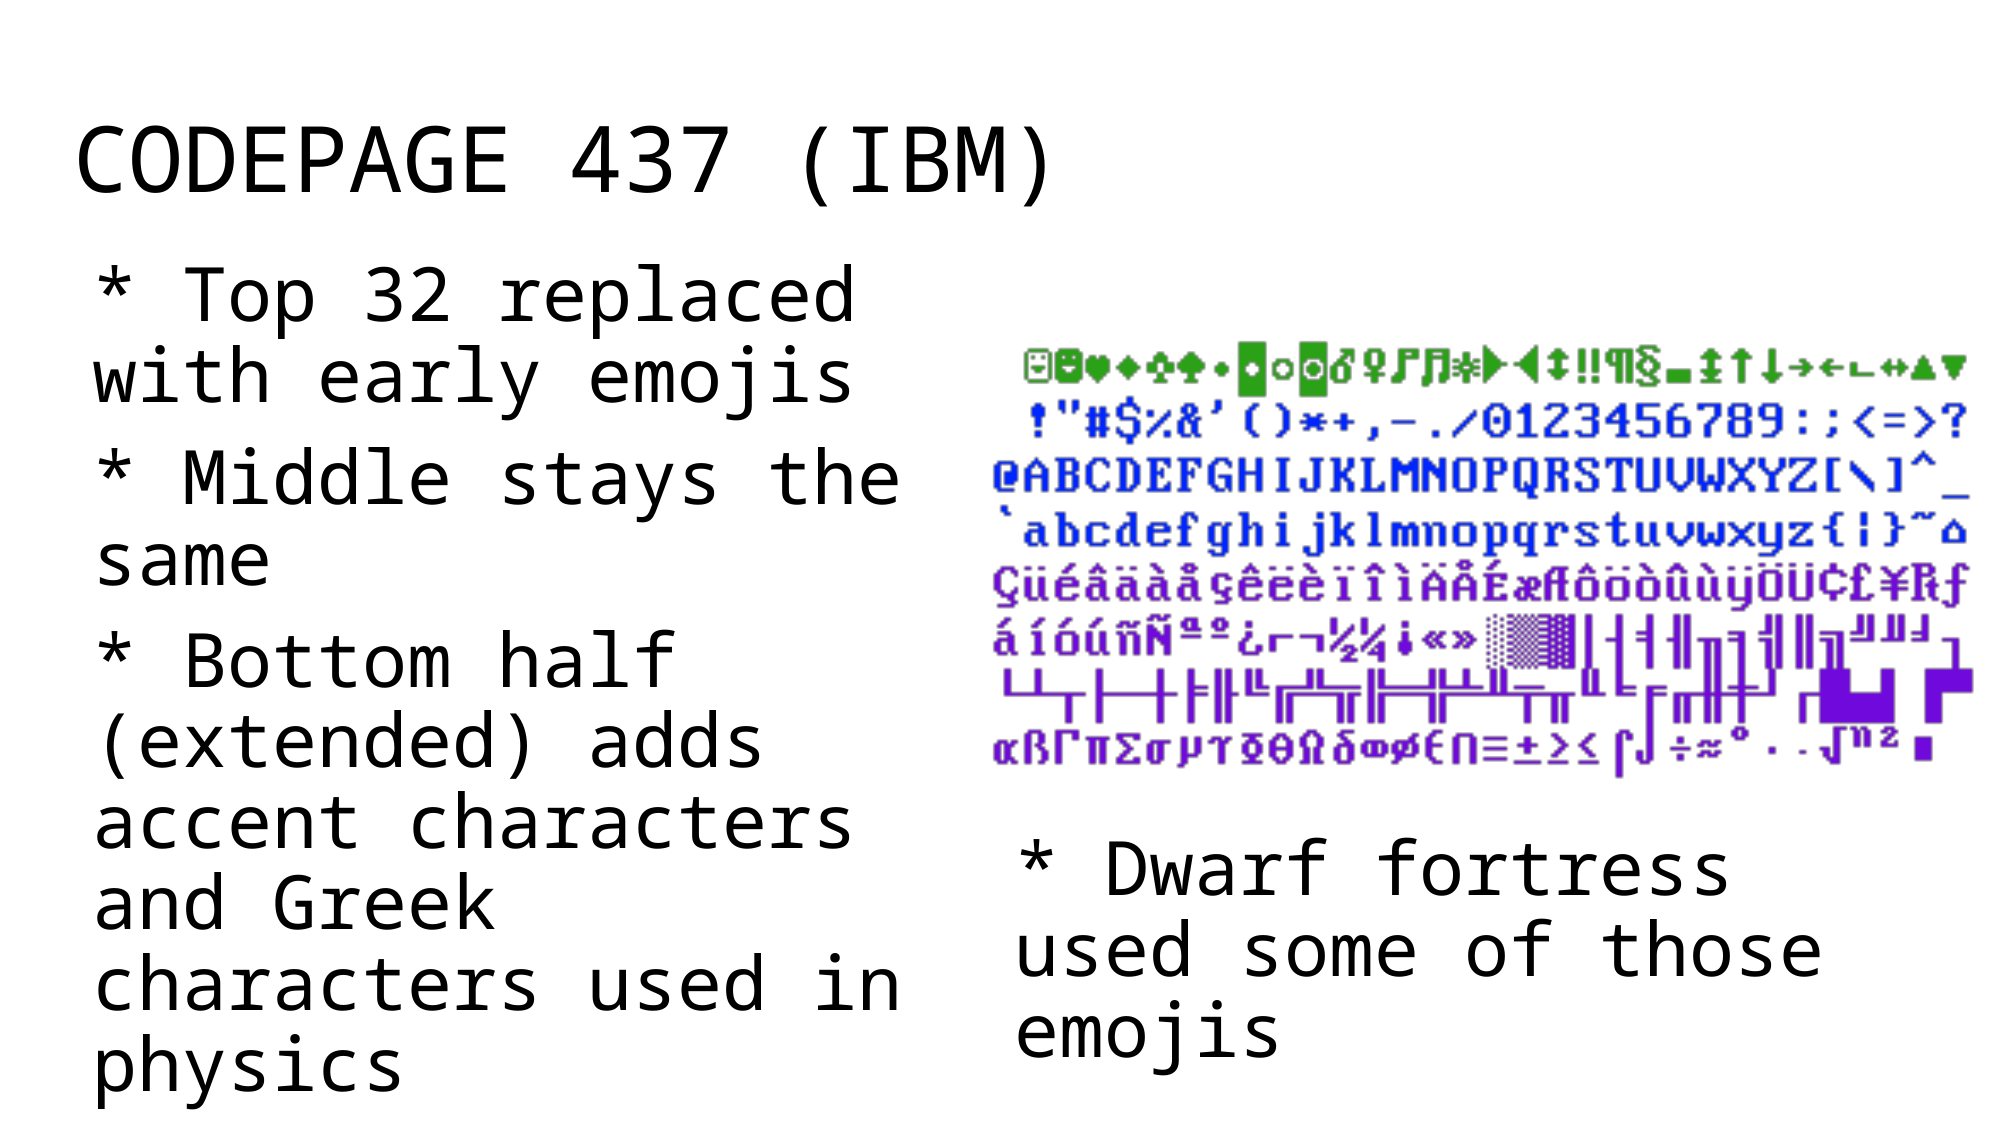

# CODEPAGE 437 (IBM)
* Top 32 replaced with early emojis
* Middle stays the same
* Bottom half (extended) adds accent characters and Greek characters used in physics
* Dwarf fortress used some of those emojis